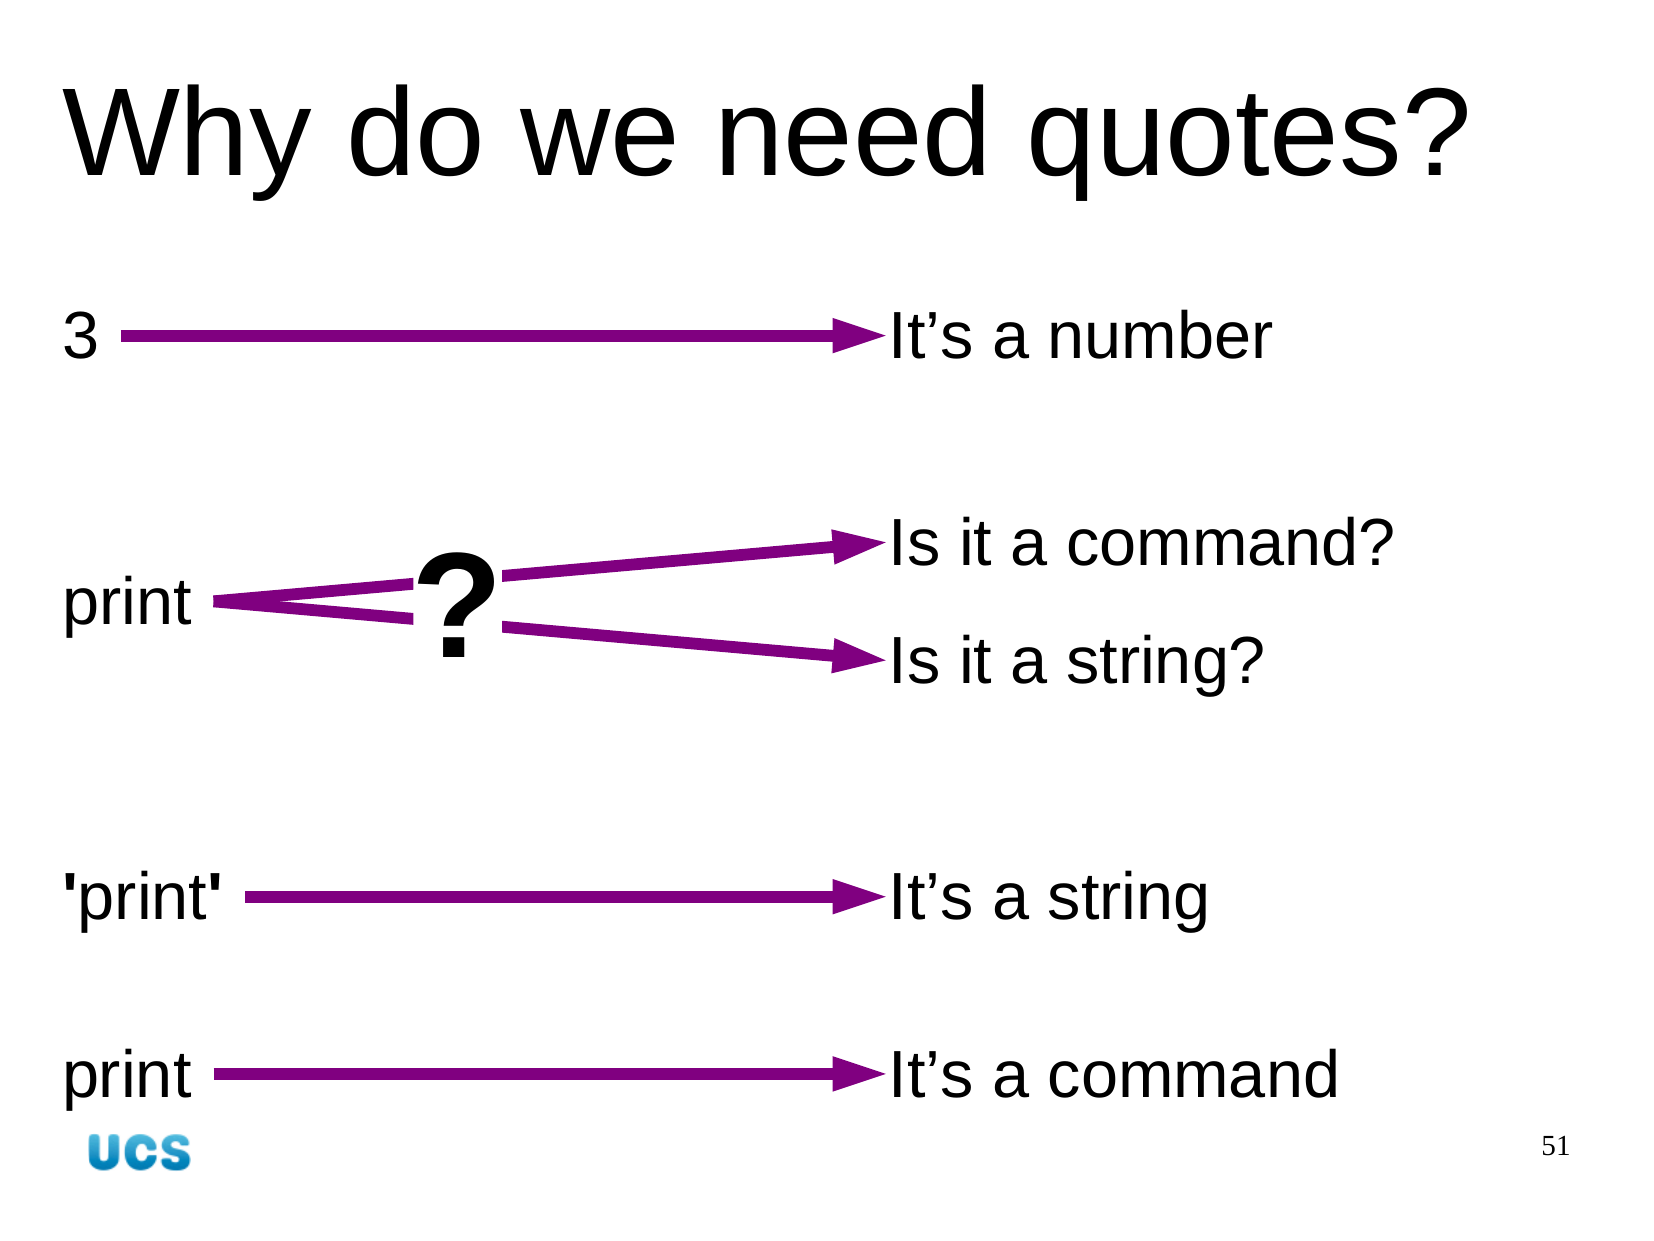

Why do we need quotes?
3
It’s a number
Is it a command?
?
print
Is it a string?
'print'
It’s a string
print
It’s a command
51